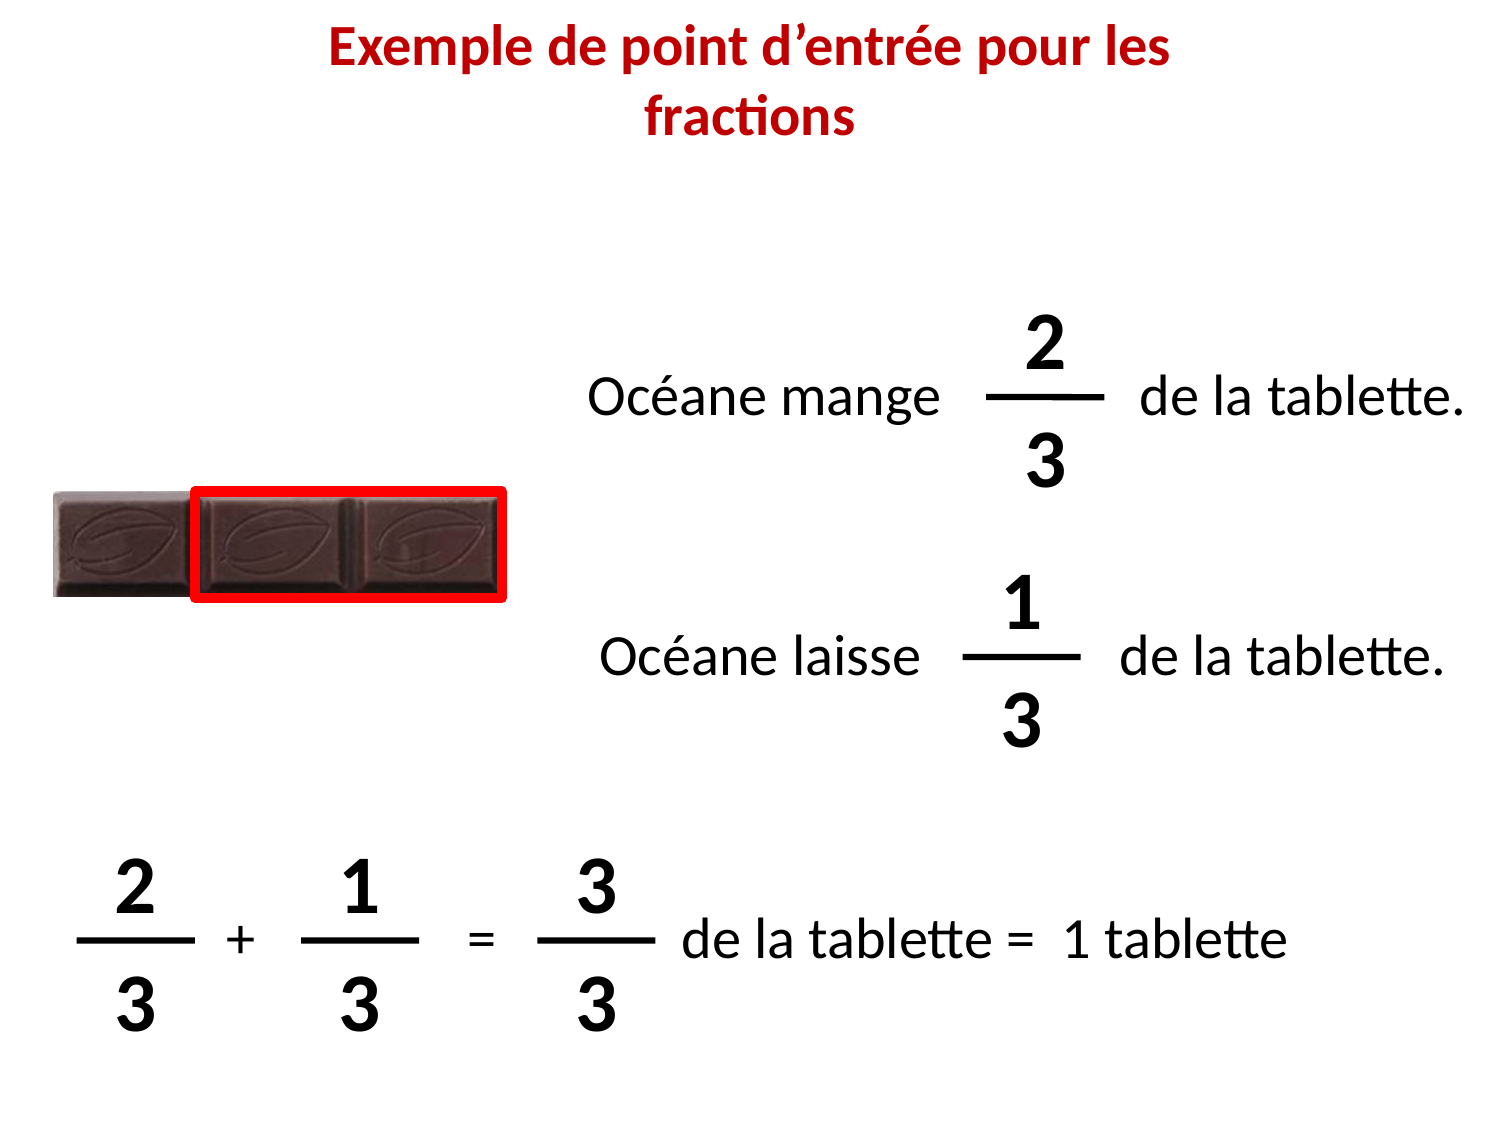

Exemple de point d’entrée pour les fractions
2
Océane mange de la tablette.
3
1
Océane laisse de la tablette.
3
2
1
3
 + = de la tablette = 1 tablette
3
3
3